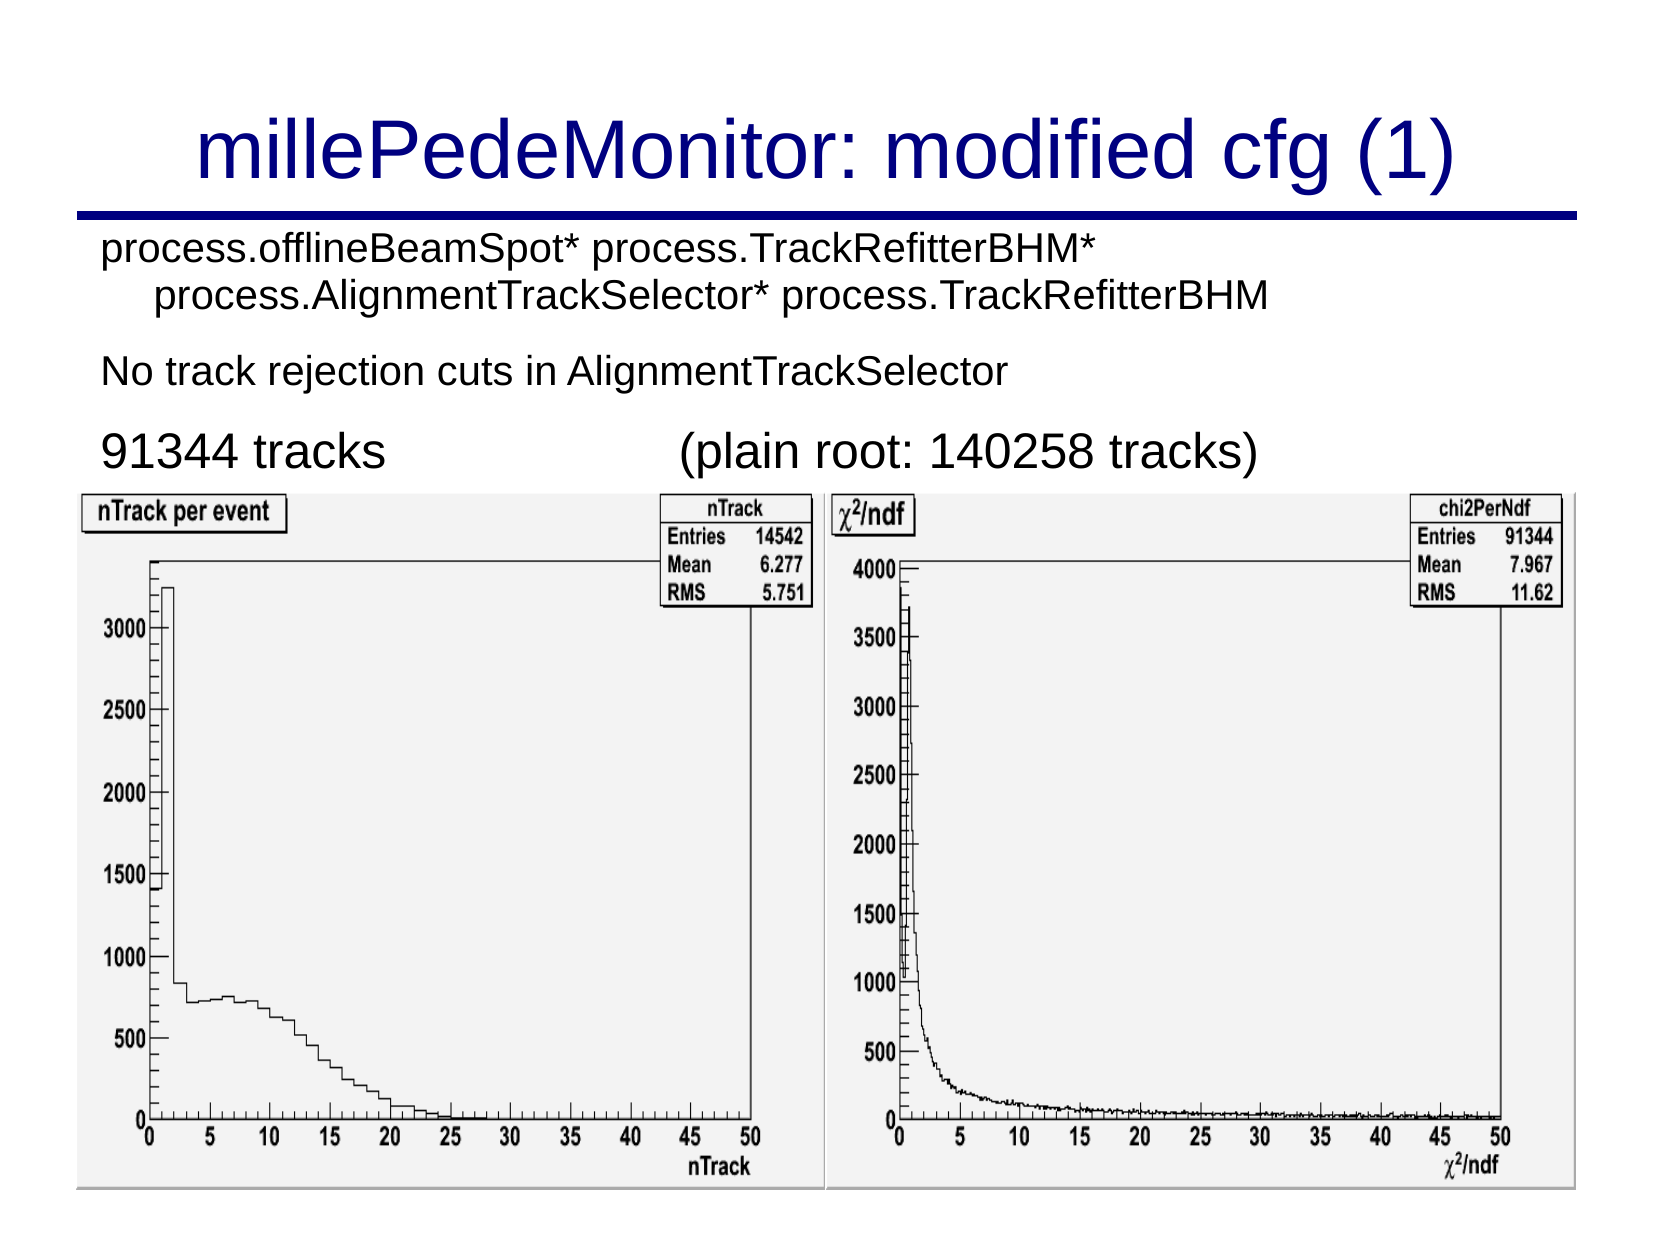

# millePedeMonitor: modified cfg (1)
process.offlineBeamSpot* process.TrackRefitterBHM* process.AlignmentTrackSelector* process.TrackRefitterBHM
No track rejection cuts in AlignmentTrackSelector
91344 tracks				(plain root: 140258 tracks)
6